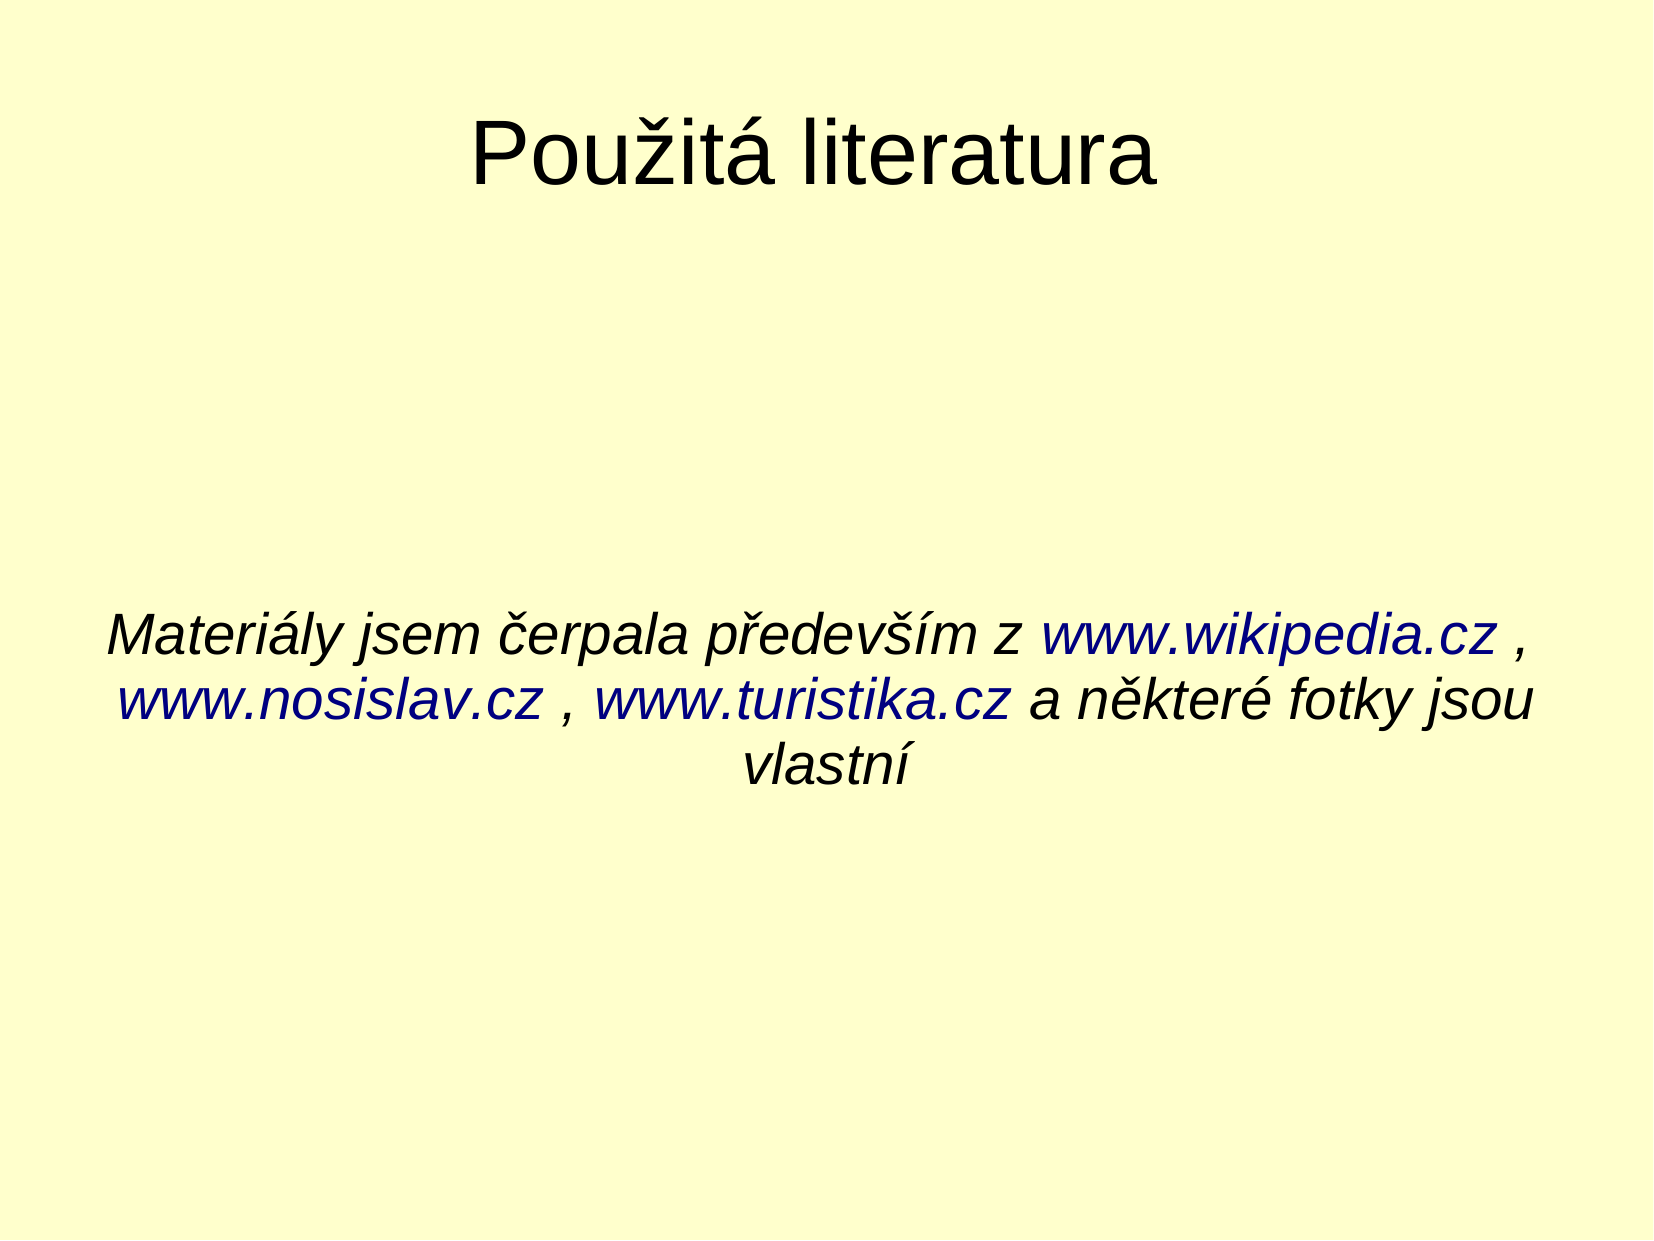

# Použitá literatura
Materiály jsem čerpala především z www.wikipedia.cz , www.nosislav.cz , www.turistika.cz a některé fotky jsou vlastní